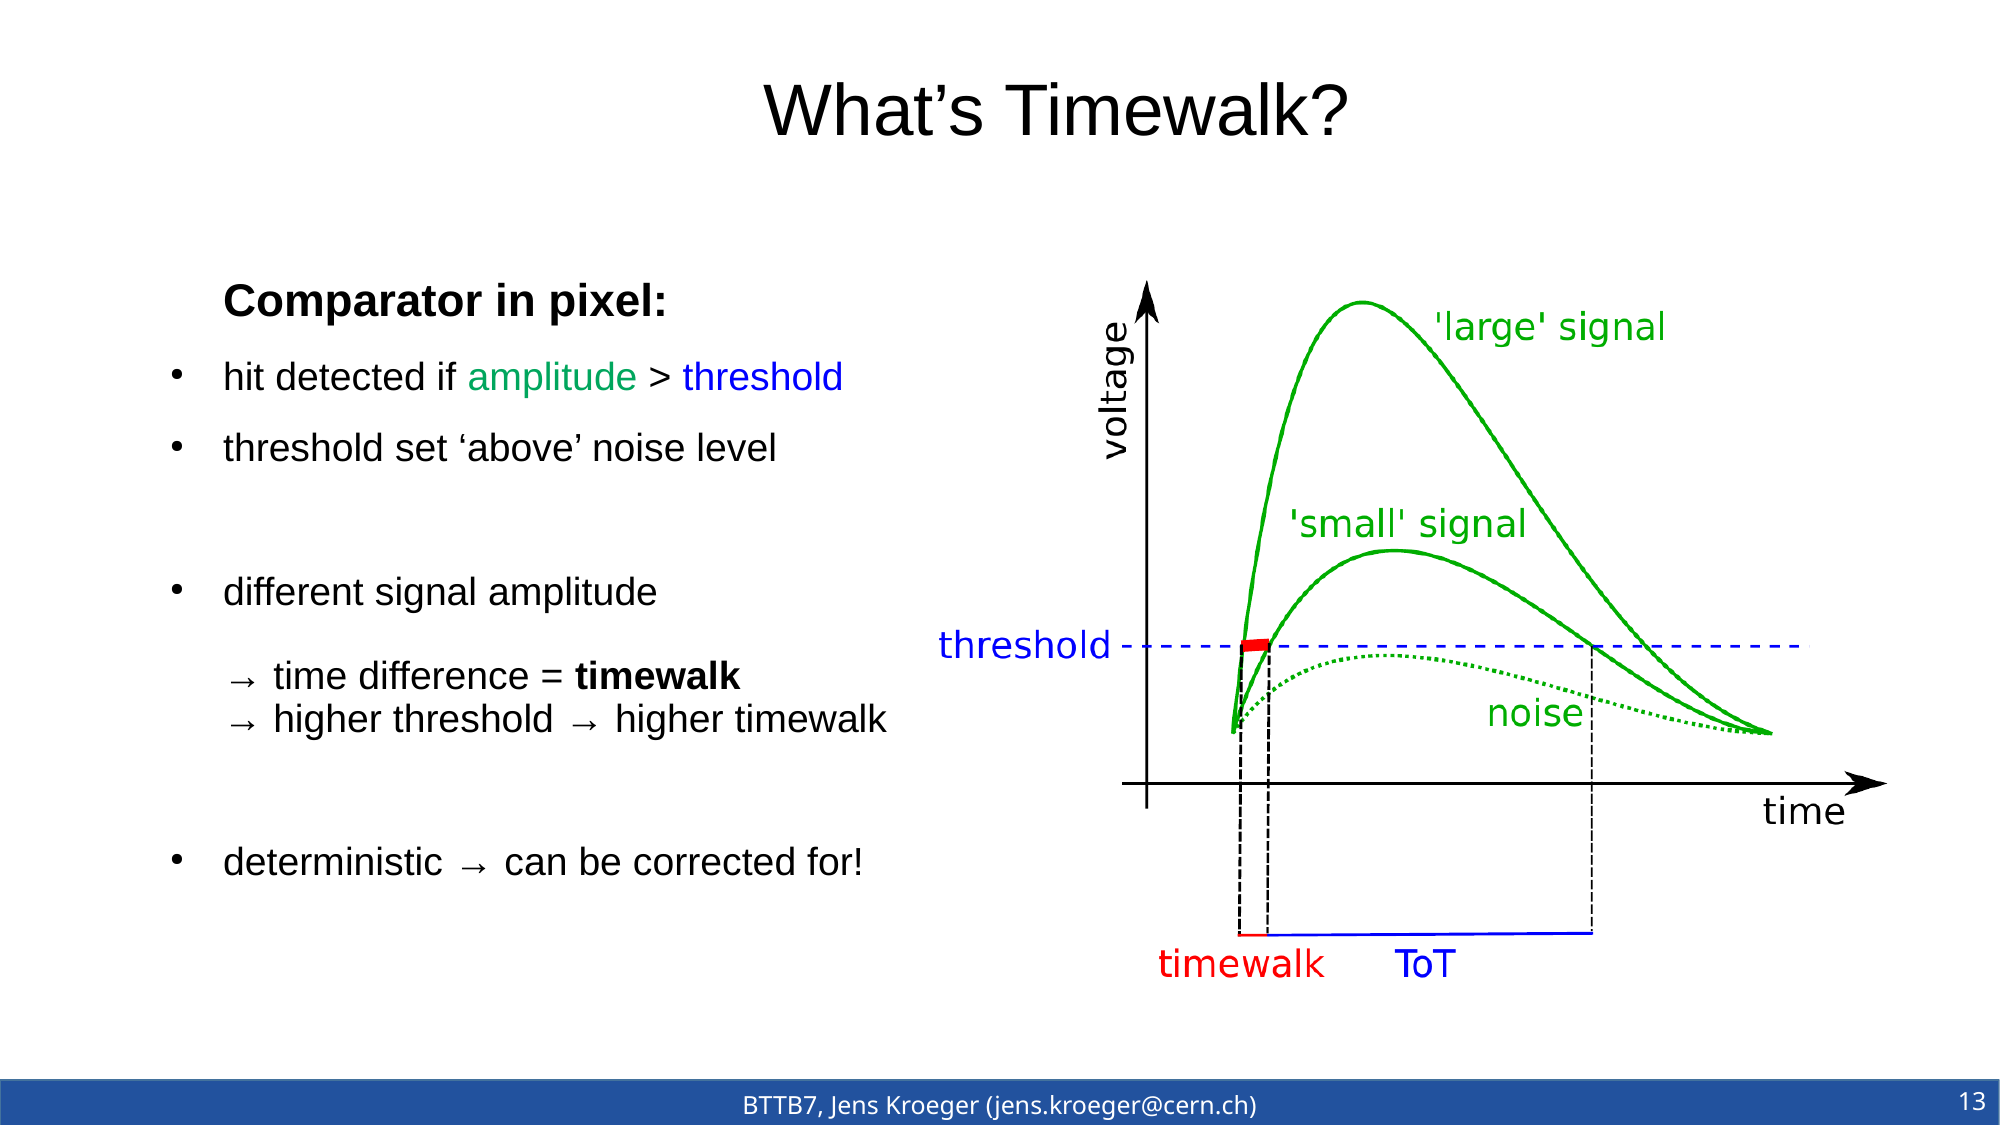

# What’s Timewalk?
Comparator in pixel:
hit detected if amplitude > threshold
threshold set ‘above’ noise level
different signal amplitude
→ time difference = timewalk
→ higher threshold → higher timewalk
deterministic → can be corrected for!
BTTB7, Jens Kroeger (jens.kroeger@cern.ch)